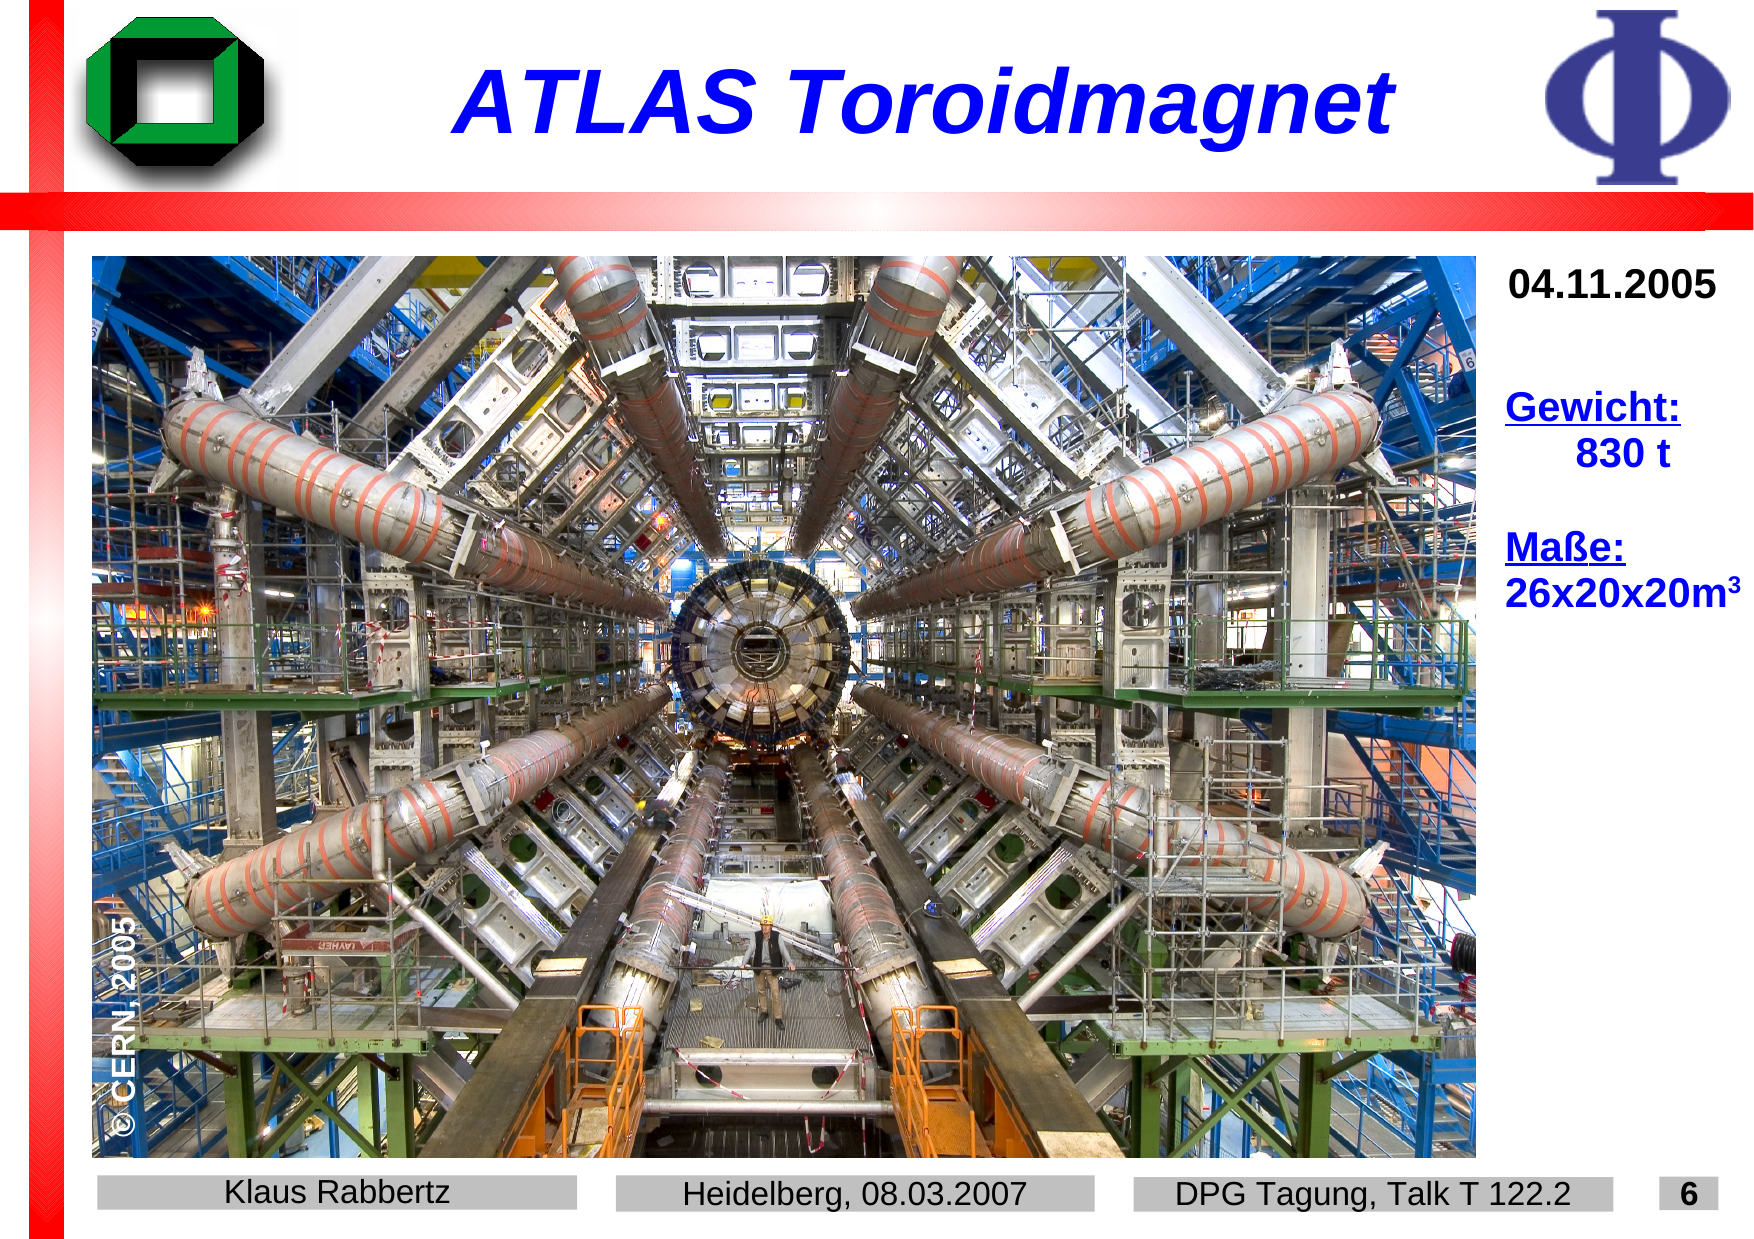

# ATLAS Toroidmagnet
04.11.2005
Gewicht:
830 t
Maße:
26x20x20m3
© CERN, 2005